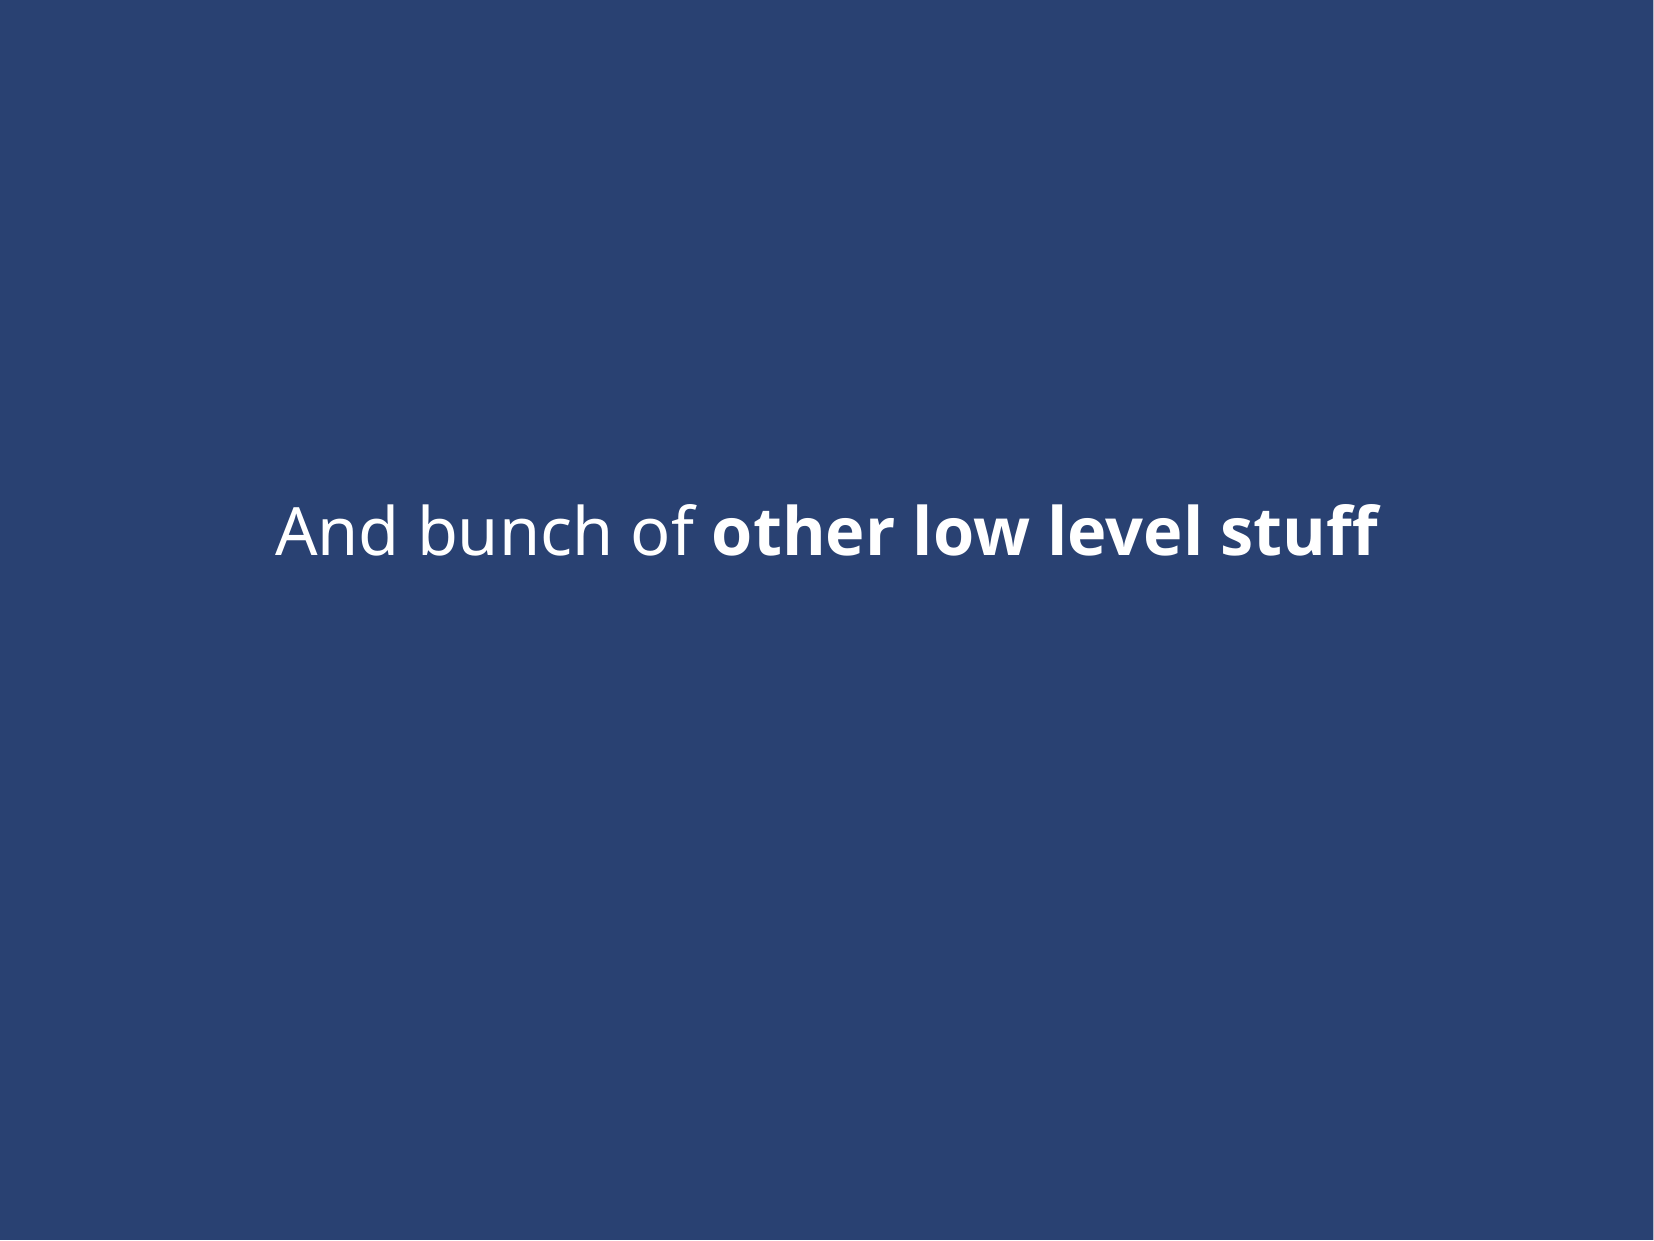

# And bunch of other low level stuff